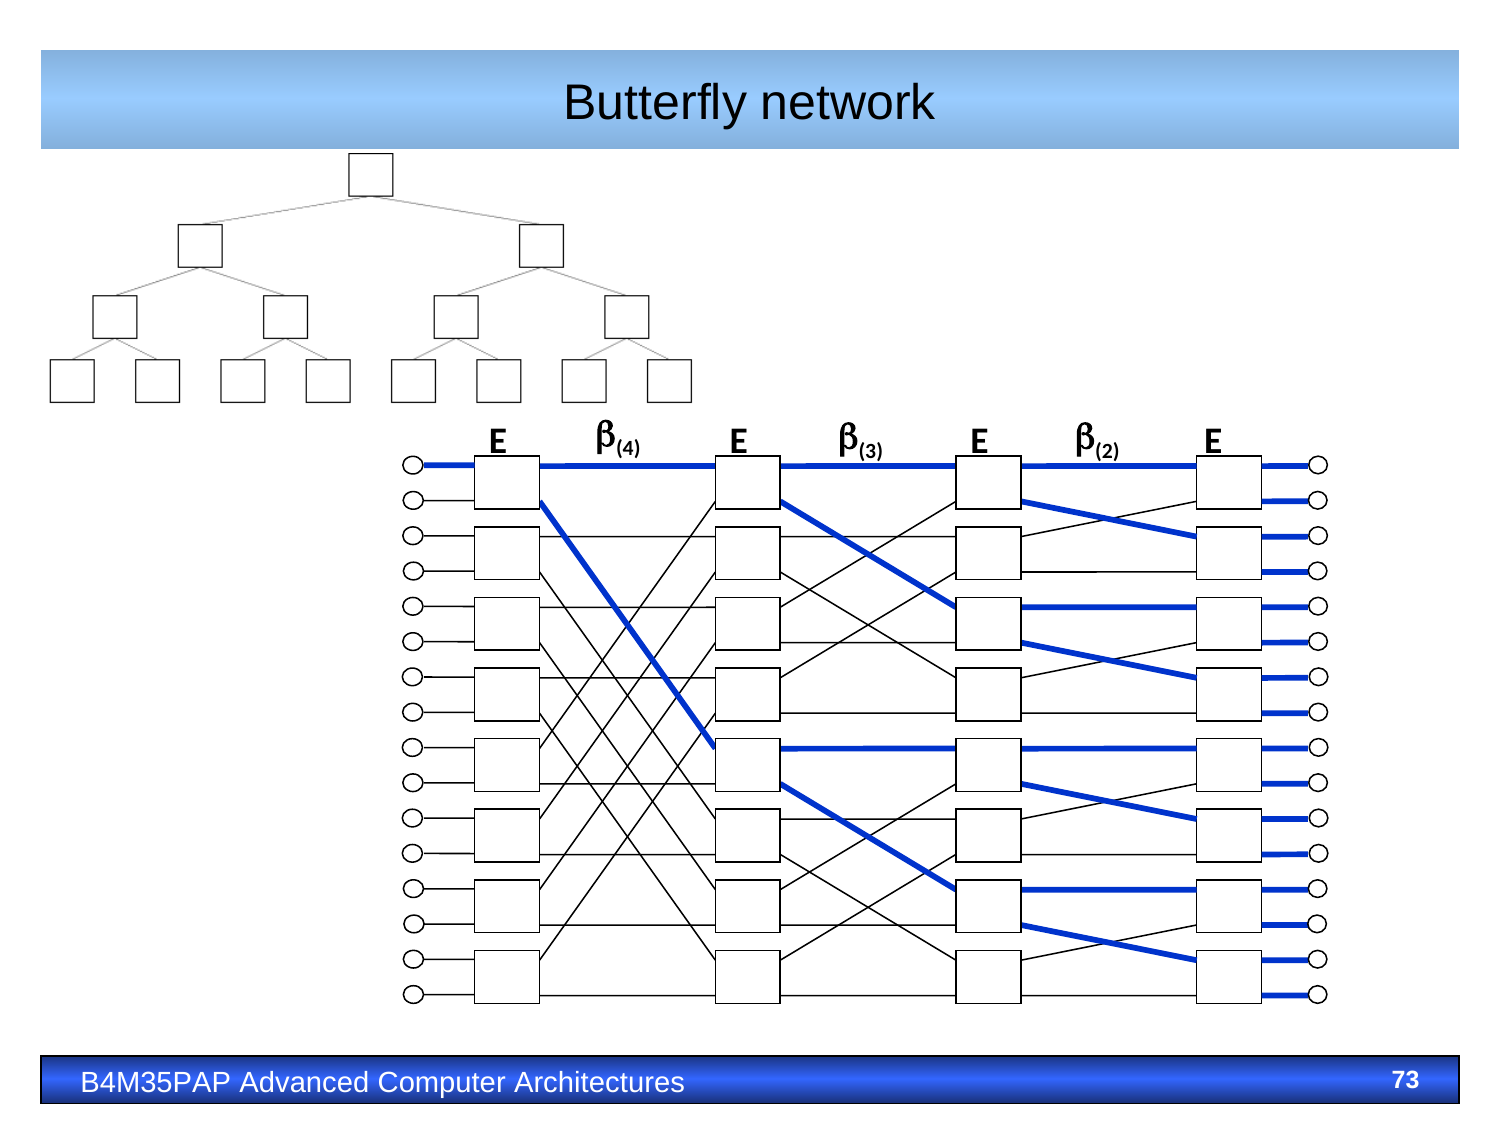

# Butterfly network
(4)
(3)
(2)
E
E
E
E